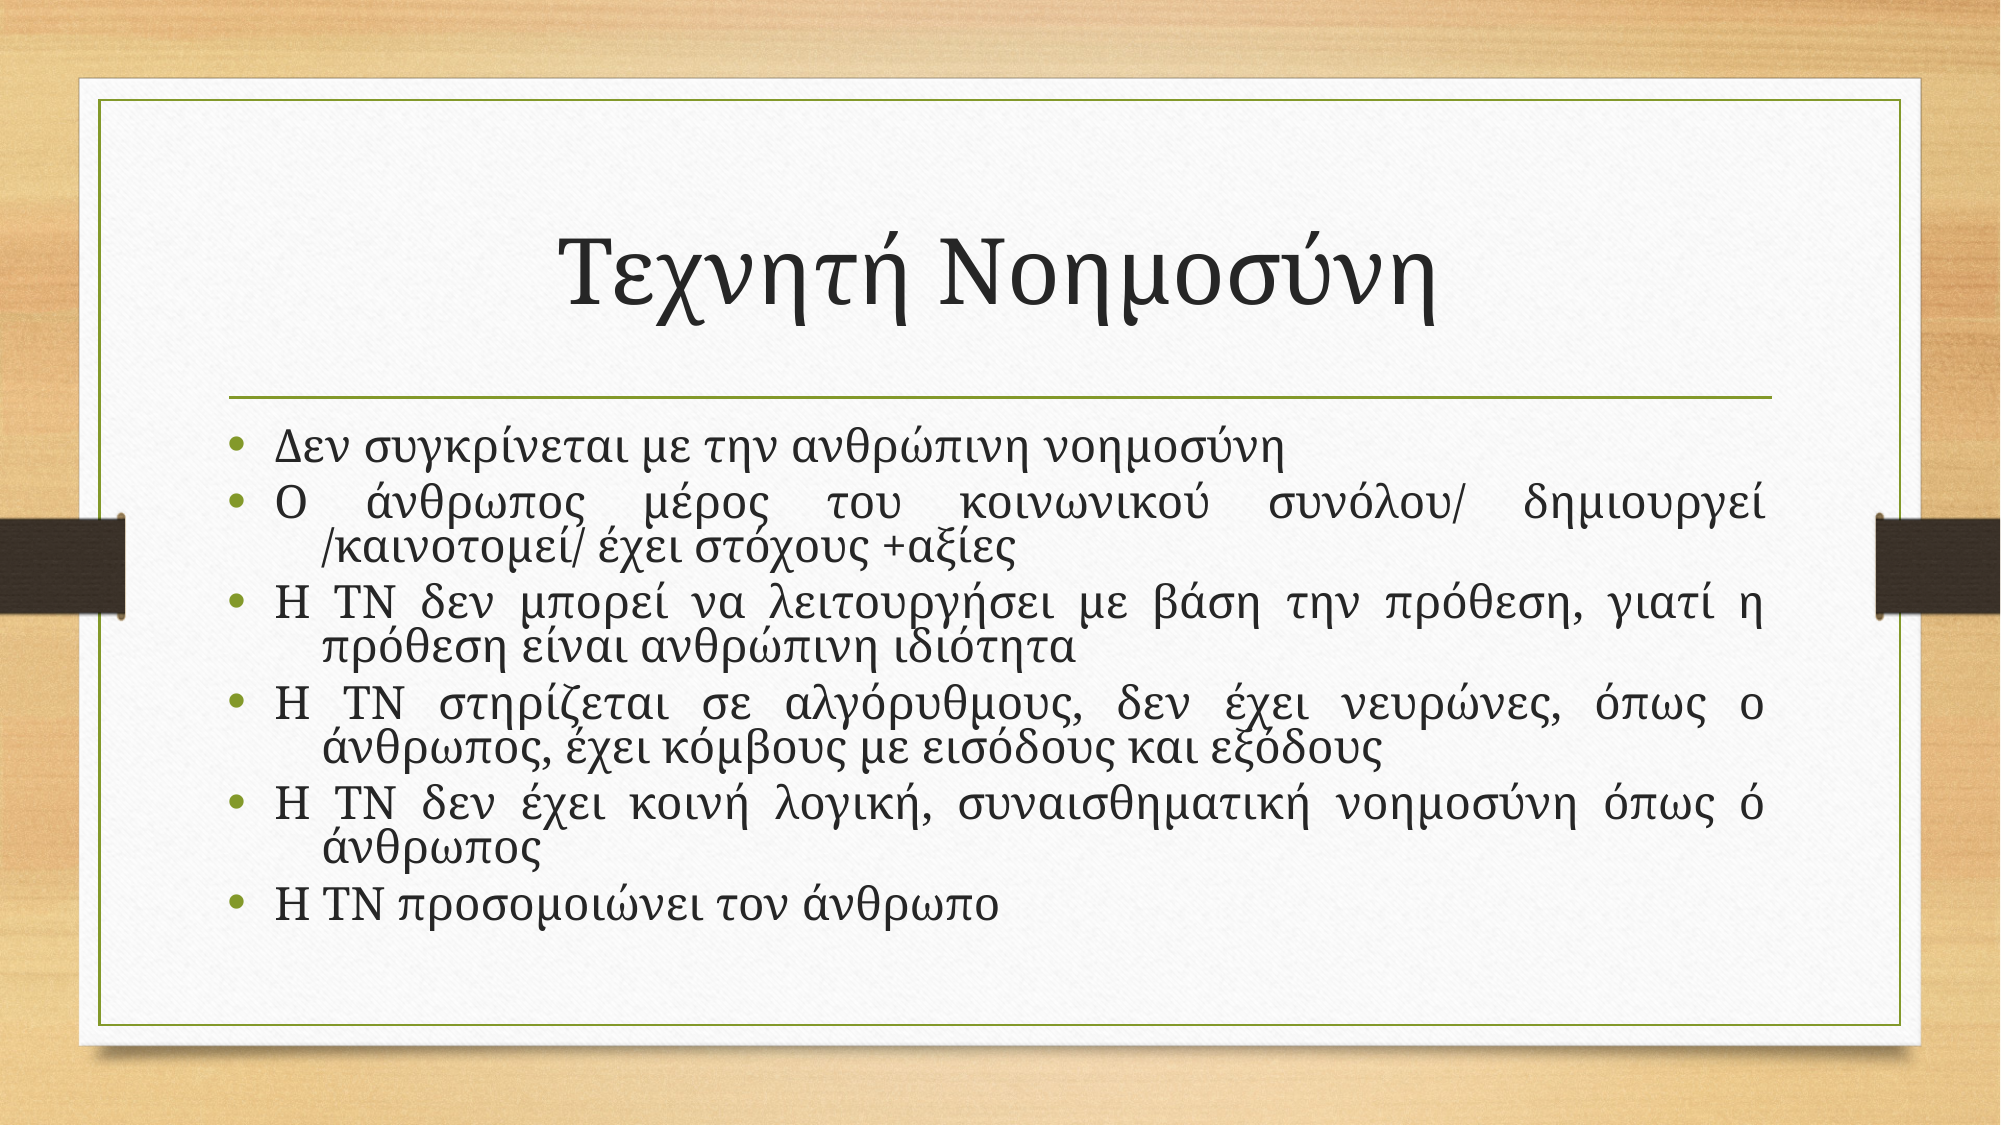

# Τεχνητή Νοημοσύνη
Δεν συγκρίνεται με την ανθρώπινη νοημοσύνη
Ο άνθρωπος μέρος του κοινωνικού συνόλου/ δημιουργεί /καινοτομεί/ έχει στόχους +αξίες
Η ΤΝ δεν μπορεί να λειτουργήσει με βάση την πρόθεση, γιατί η πρόθεση είναι ανθρώπινη ιδιότητα
Η ΤΝ στηρίζεται σε αλγόρυθμους, δεν έχει νευρώνες, όπως ο άνθρωπος, έχει κόμβους με εισόδους και εξόδους
Η ΤΝ δεν έχει κοινή λογική, συναισθηματική νοημοσύνη όπως ό άνθρωπος
Η ΤΝ προσομοιώνει τον άνθρωπο